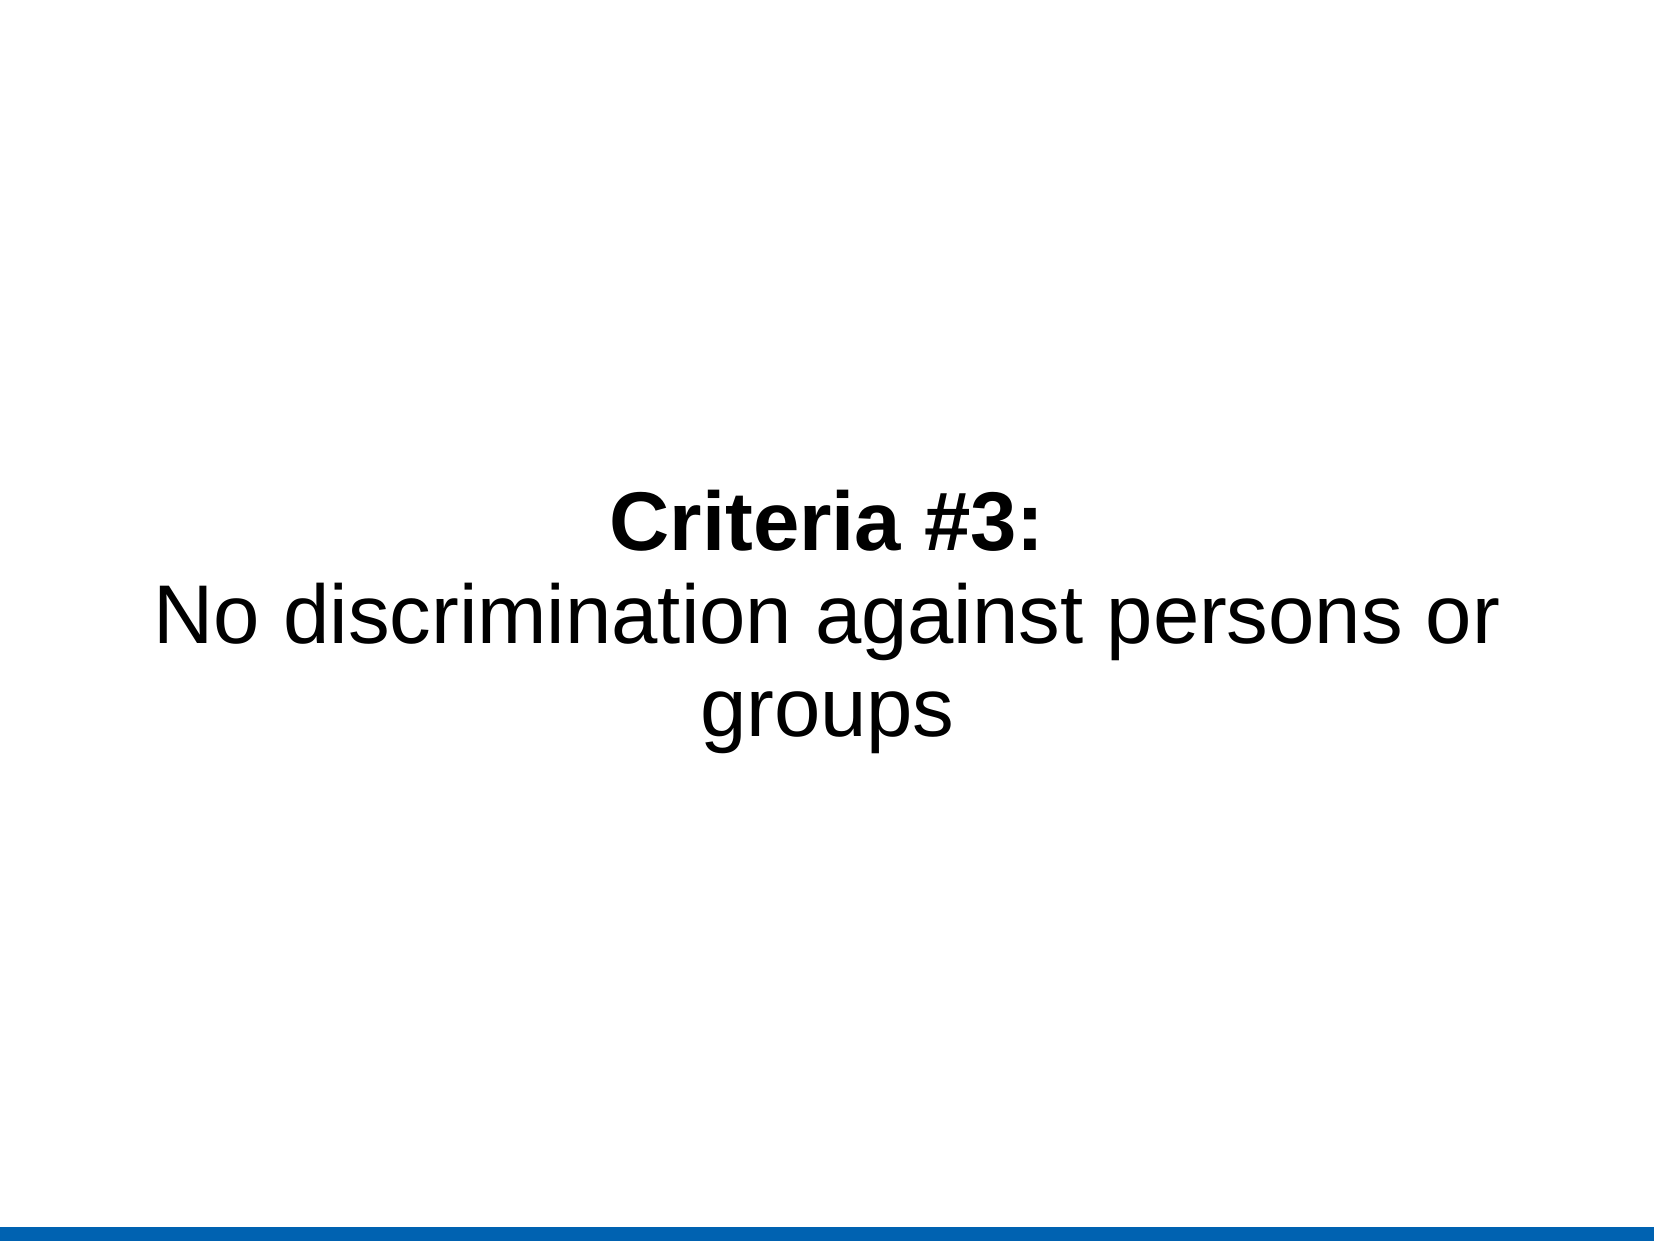

# Criteria #3:
No discrimination against persons or groups